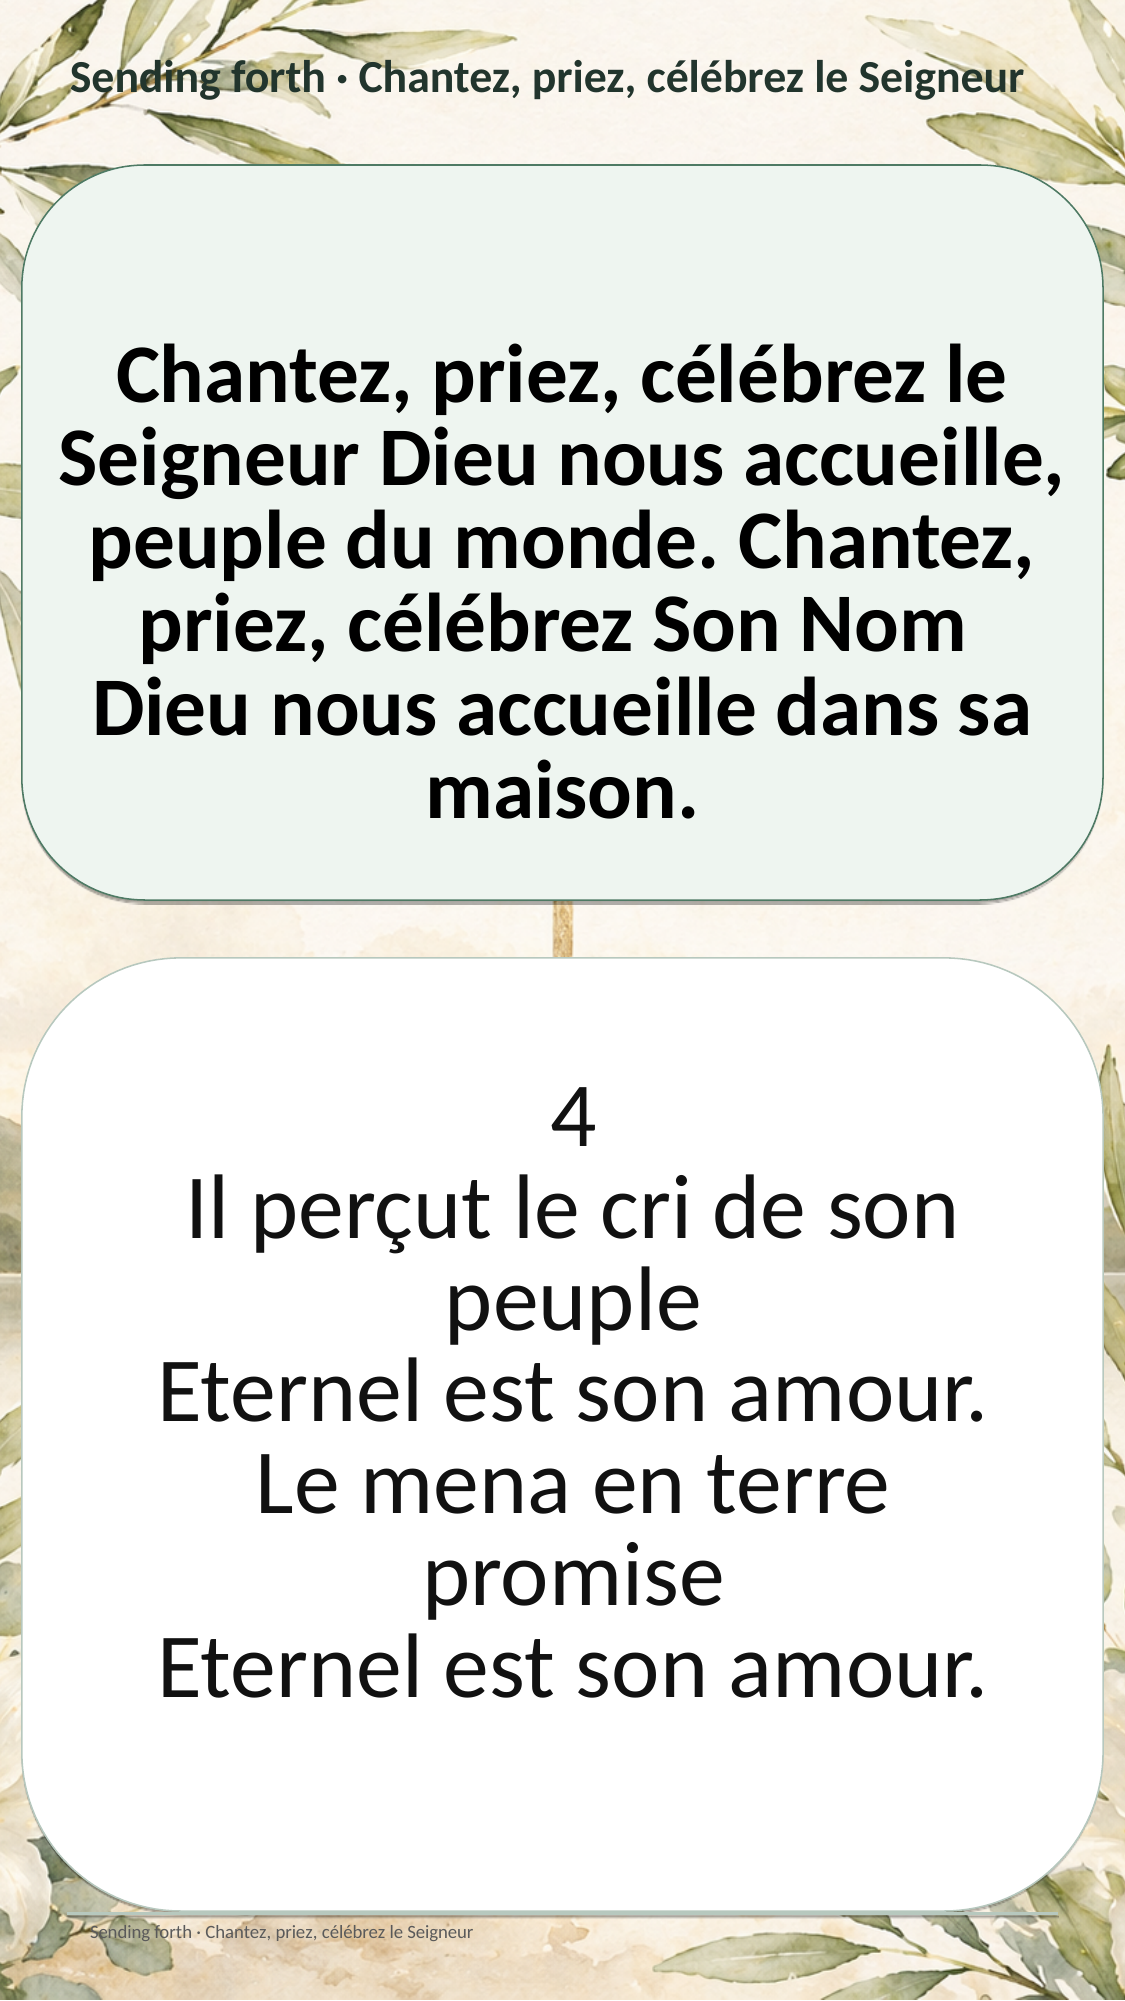

Sending forth · Chantez, priez, célébrez le Seigneur
Chantez, priez, célébrez le Seigneur Dieu nous accueille, peuple du monde. Chantez, priez, célébrez Son Nom
Dieu nous accueille dans sa maison.
4
Il perçut le cri de son peuple
Eternel est son amour.
Le mena en terre promise
Eternel est son amour.
Sending forth · Chantez, priez, célébrez le Seigneur